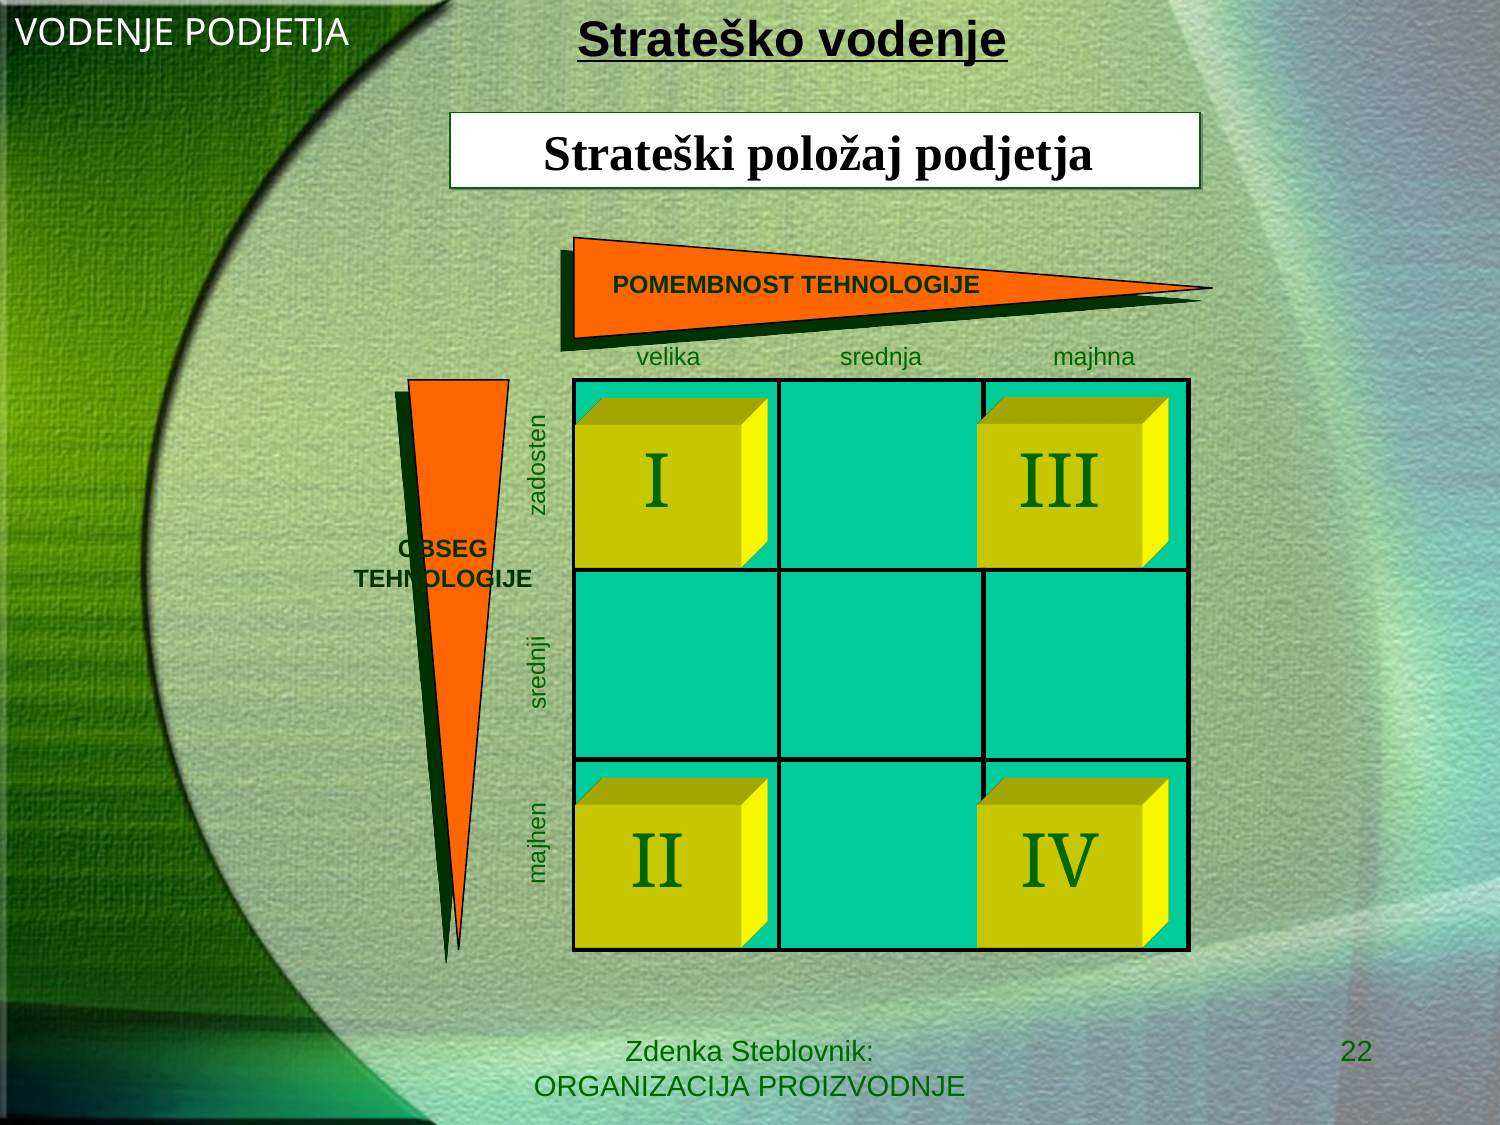

VODENJE PODJETJA
Strateško vodenje
Strateški položaj podjetja
POMEMBNOST TEHNOLOGIJE
velika
srednja
majhna
III
I
zadosten
OBSEG TEHNOLOGIJE
srednji
II
IV
majhen
Zdenka Steblovnik: ORGANIZACIJA PROIZVODNJE